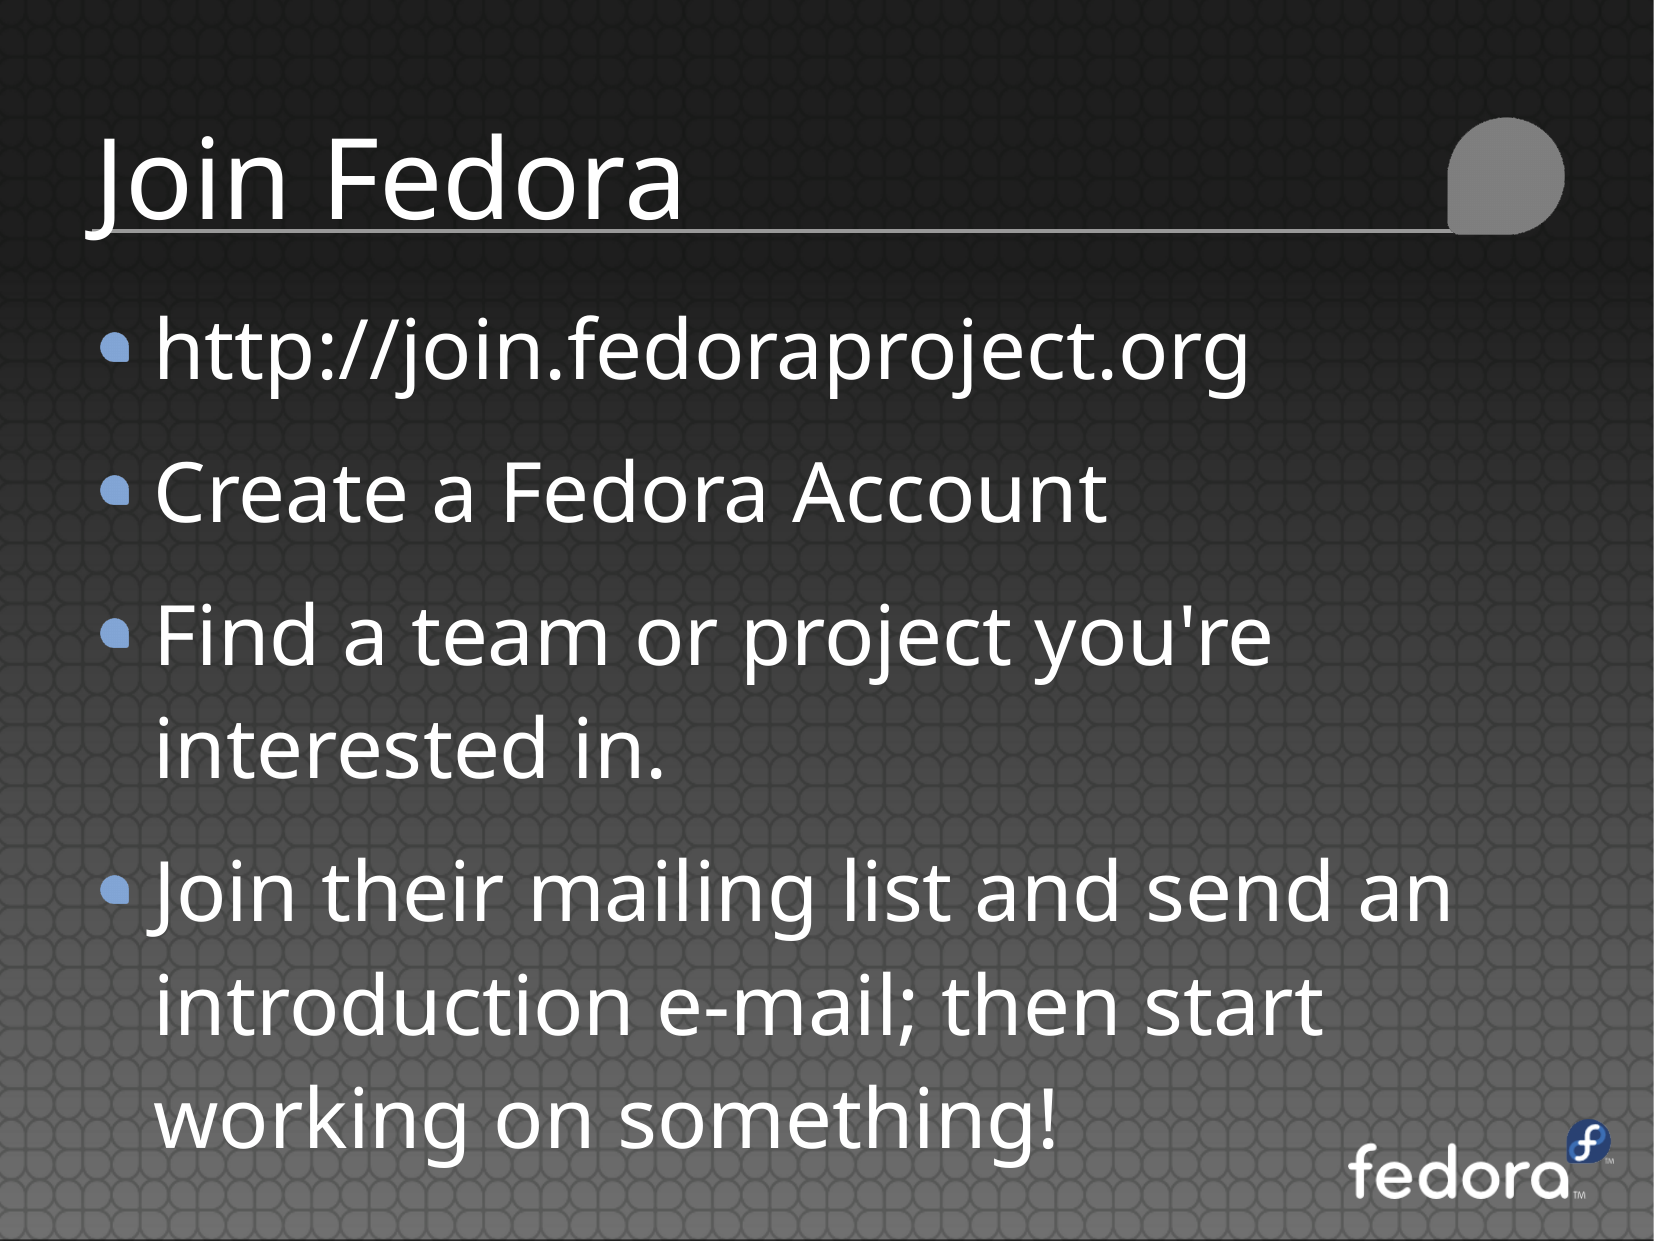

Join Fedora
# http://join.fedoraproject.org
Create a Fedora Account
Find a team or project you're interested in.
Join their mailing list and send an introduction e-mail; then start working on something!